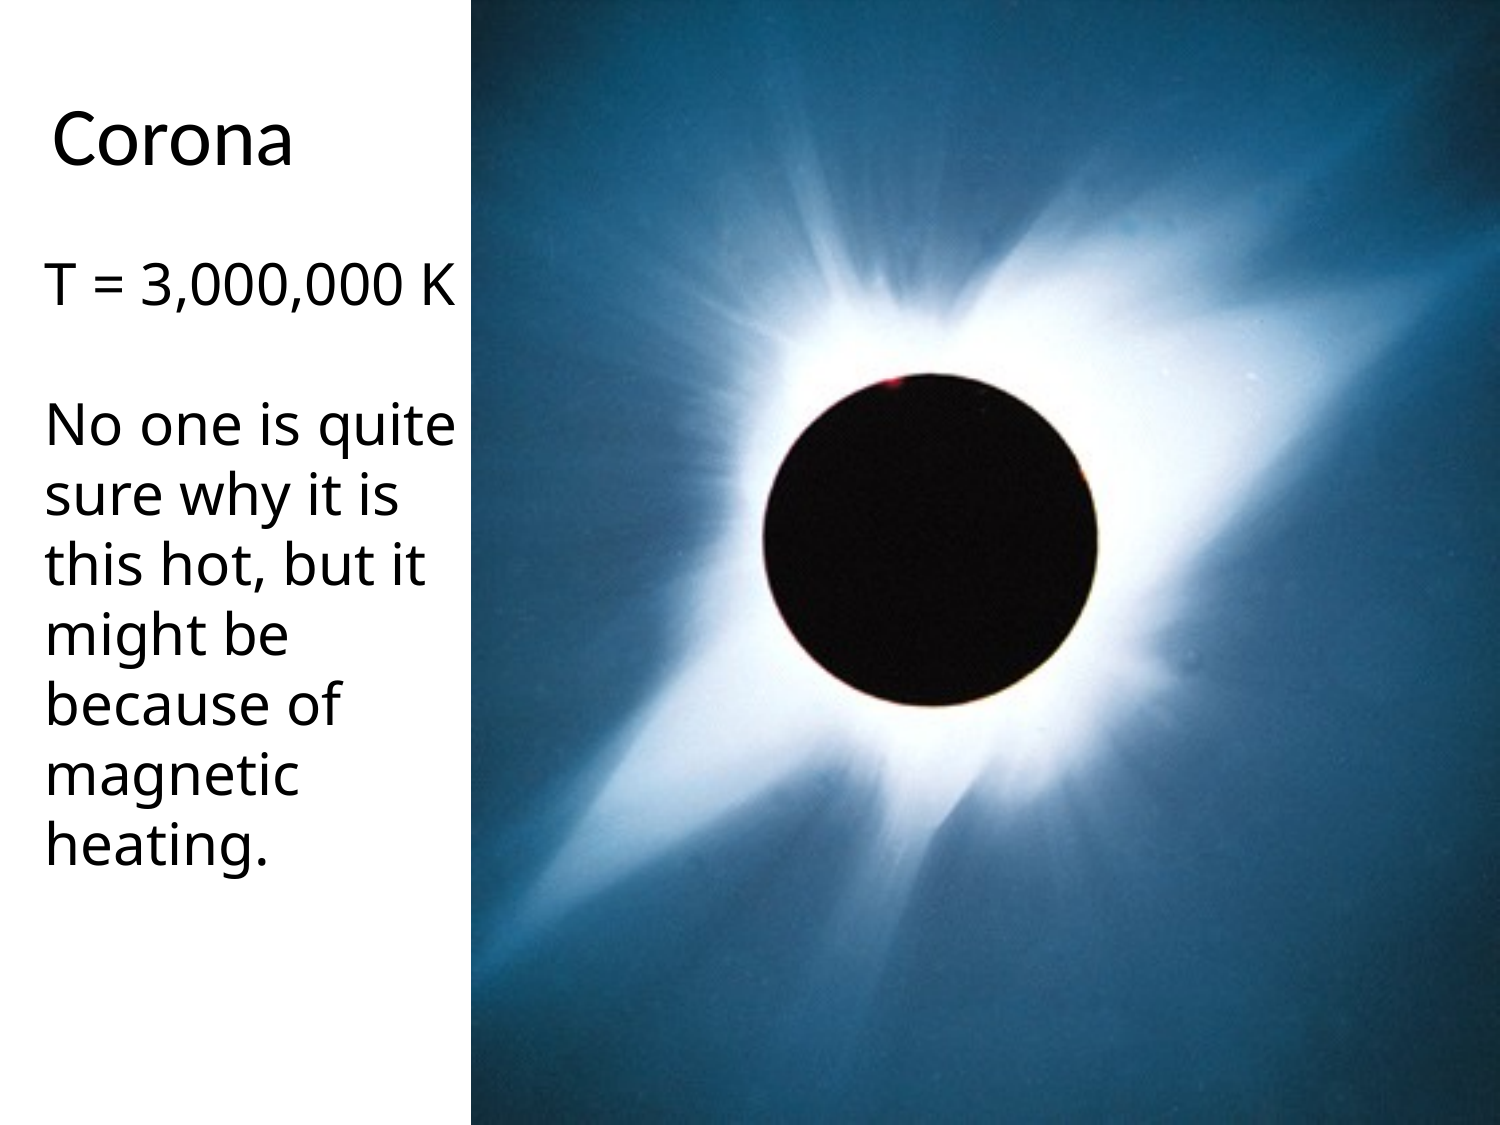

Corona
T = 3,000,000 K
No one is quite sure why it is this hot, but it might be because of magnetic heating.